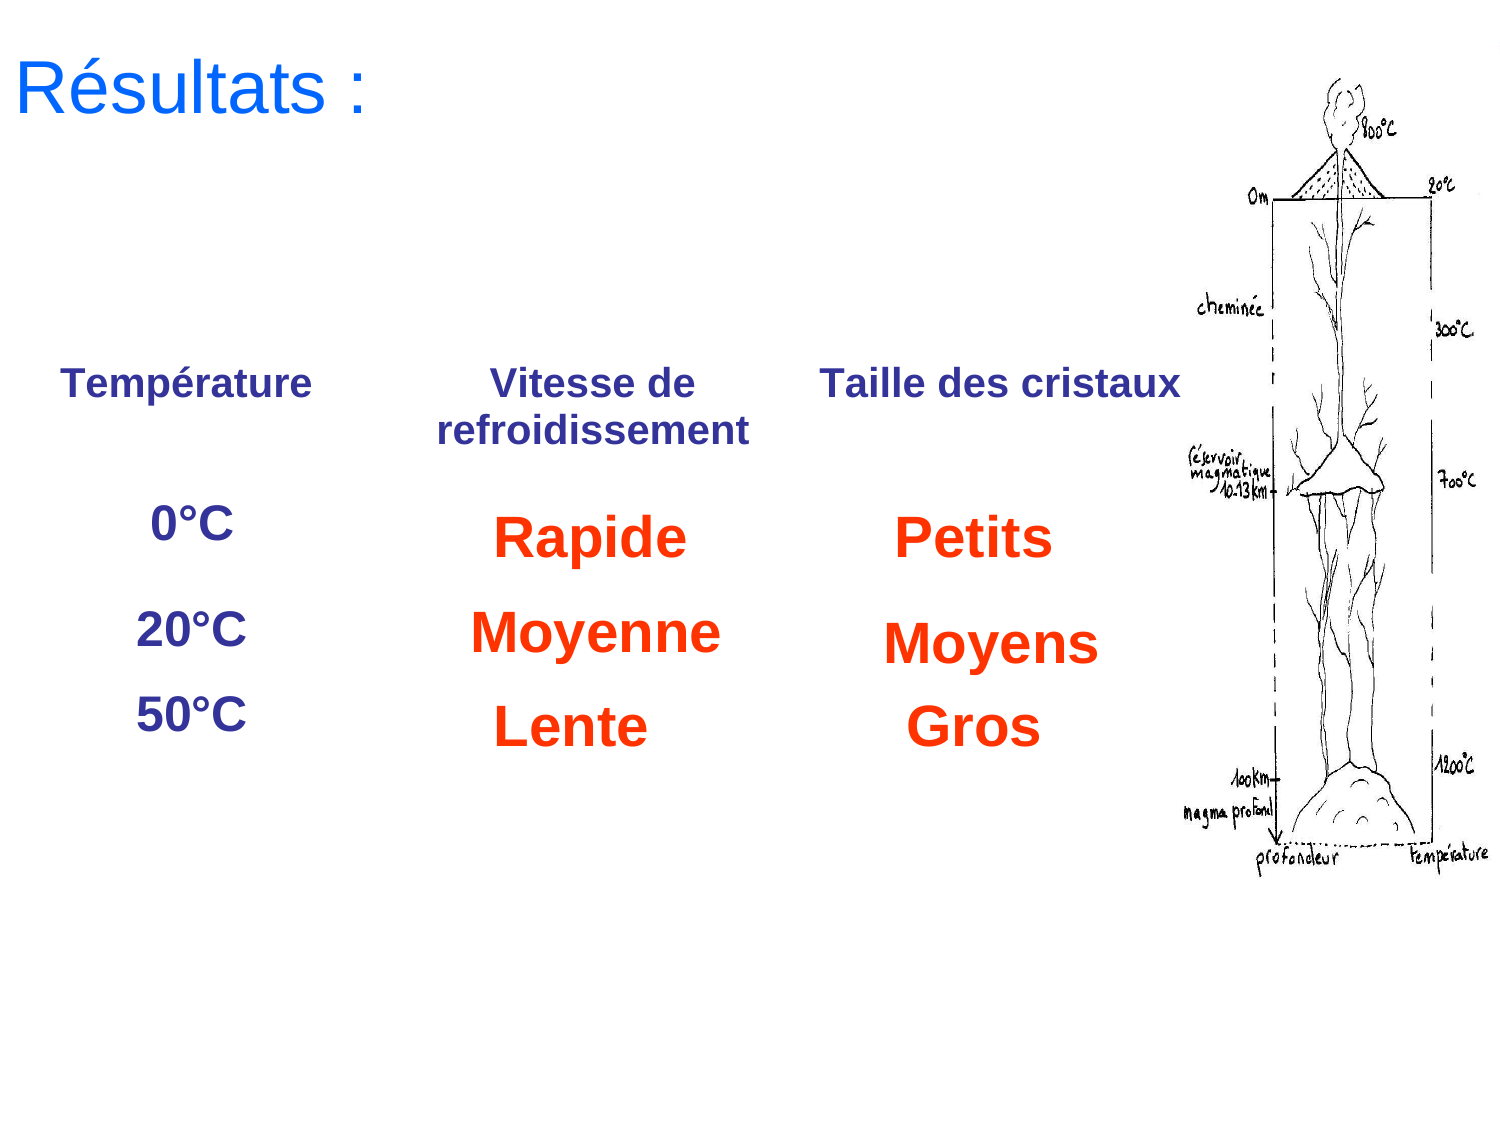

Résultats :
| Température | Vitesse de refroidissement | Taille des cristaux |
| --- | --- | --- |
| 0°C | | |
| 20°C | | |
| 50°C | | |
Rapide
Petits
Moyenne
Moyens
Lente
Gros